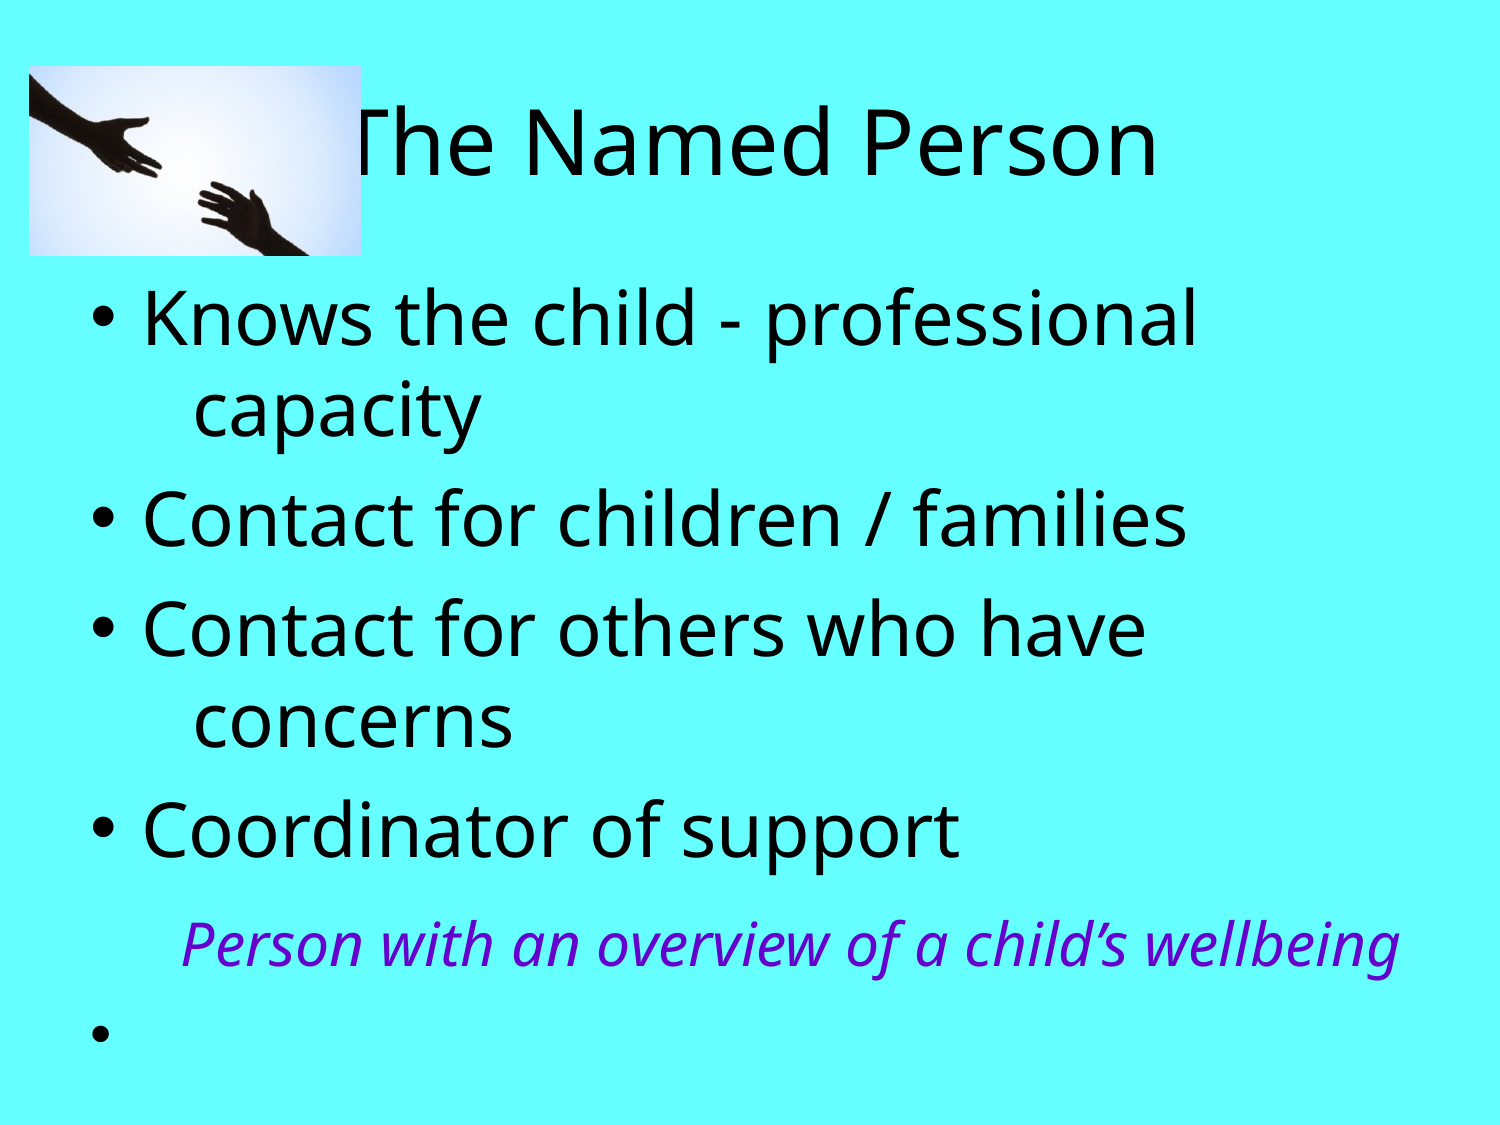

# The Named Person
Knows the child - professional capacity
Contact for children / families
Contact for others who have concerns
Coordinator of support
 Person with an overview of a child’s wellbeing